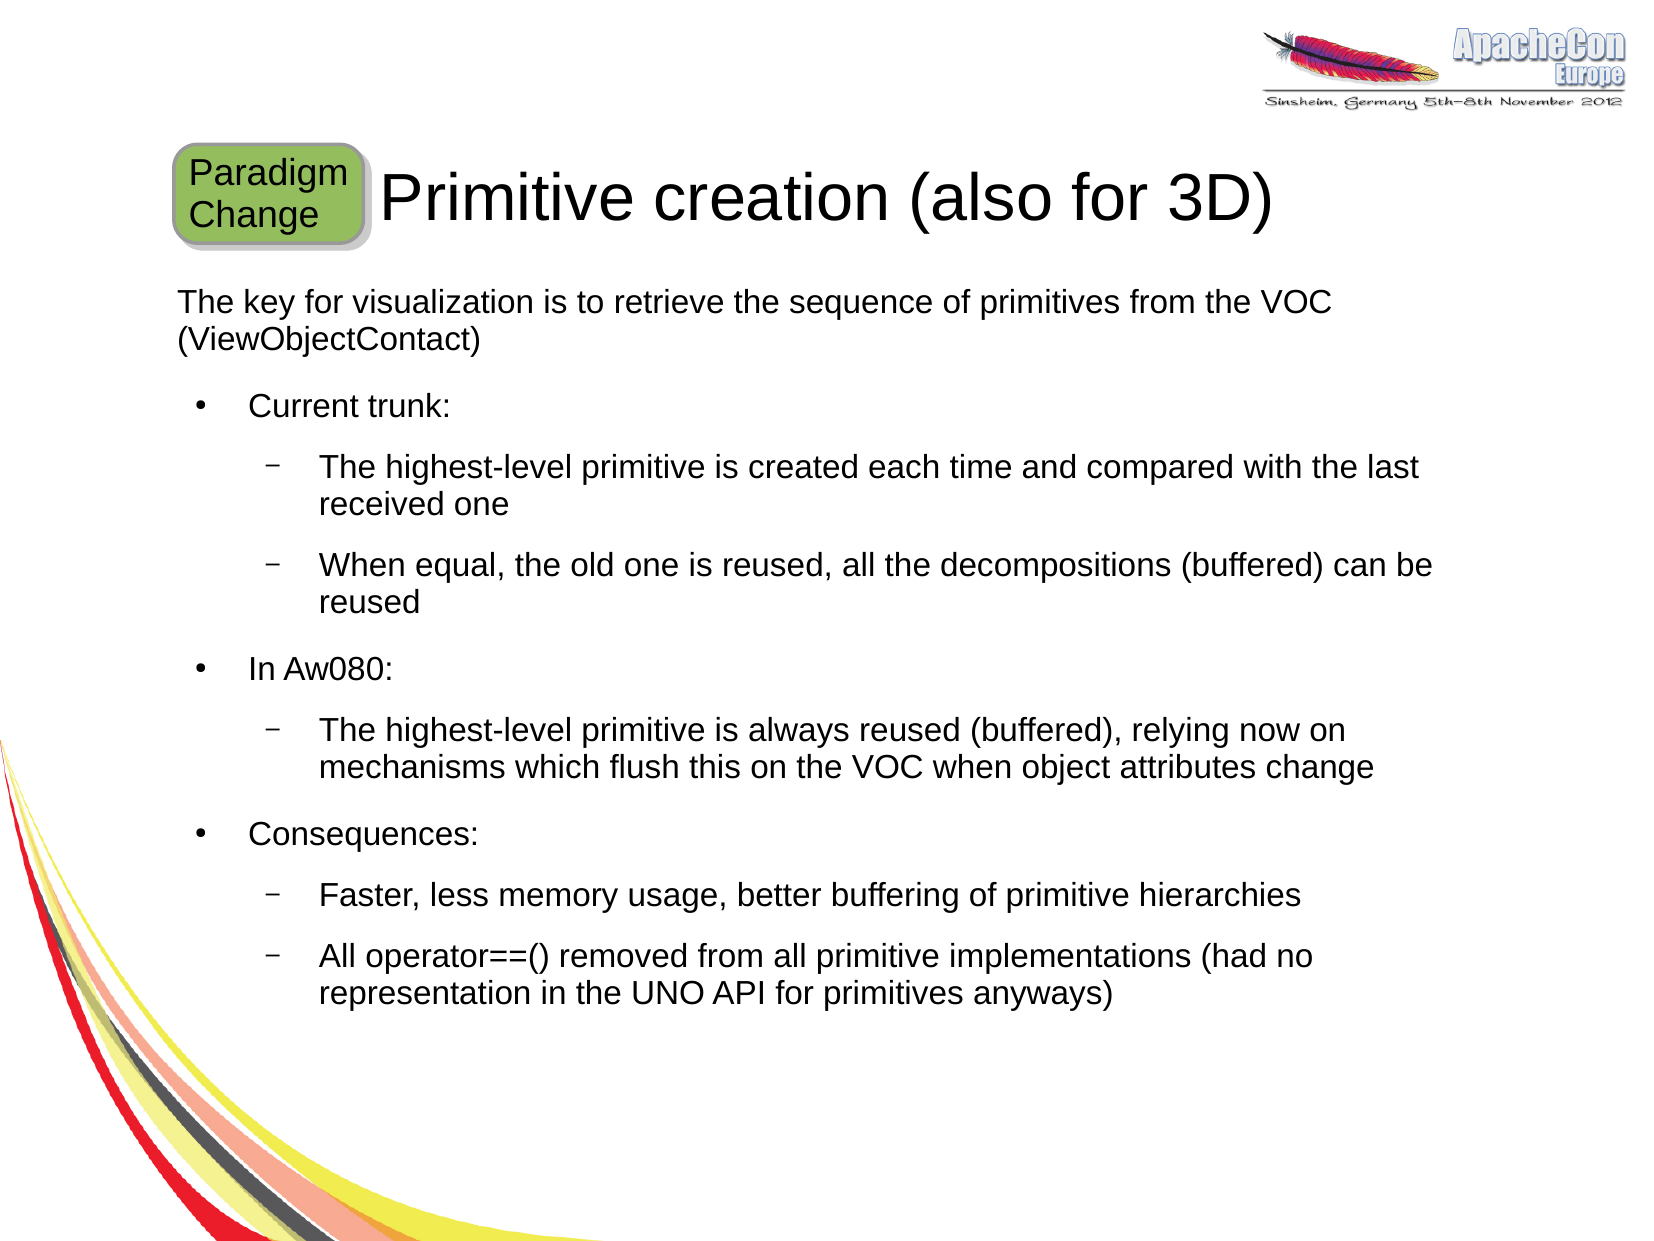

Paradigm
Change
# Primitive creation (also for 3D)
The key for visualization is to retrieve the sequence of primitives from the VOC (ViewObjectContact)
Current trunk:
The highest-level primitive is created each time and compared with the last received one
When equal, the old one is reused, all the decompositions (buffered) can be reused
In Aw080:
The highest-level primitive is always reused (buffered), relying now on mechanisms which flush this on the VOC when object attributes change
Consequences:
Faster, less memory usage, better buffering of primitive hierarchies
All operator==() removed from all primitive implementations (had no representation in the UNO API for primitives anyways)